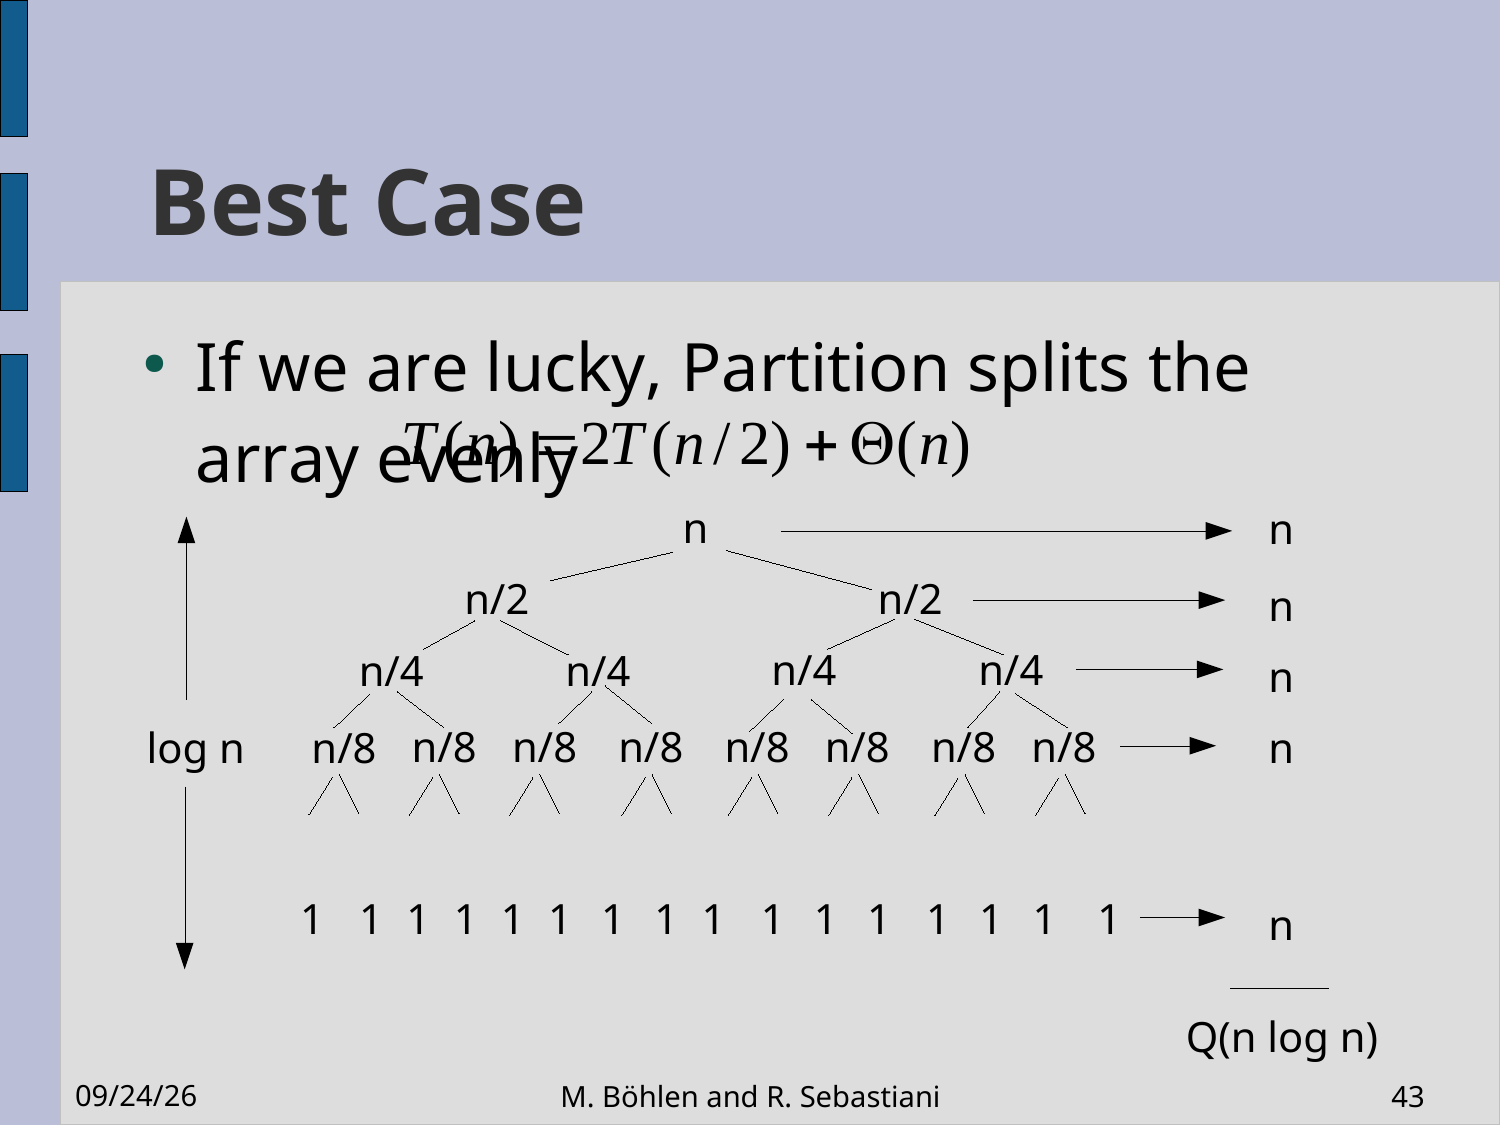

# Best Case
If we are lucky, Partition splits the array evenly
n
n
n/2
n/2
n
n/4
n/4
n/4
n/4
n
n/8
n/8
n/8
n/8
n/8
n/8
n/8
n/8
n
log n
1
1
1
1
1
1
1
1
1
1
1
1
1
1
1
1
n
Q(n log n)
M. Böhlen and R. Sebastiani
43